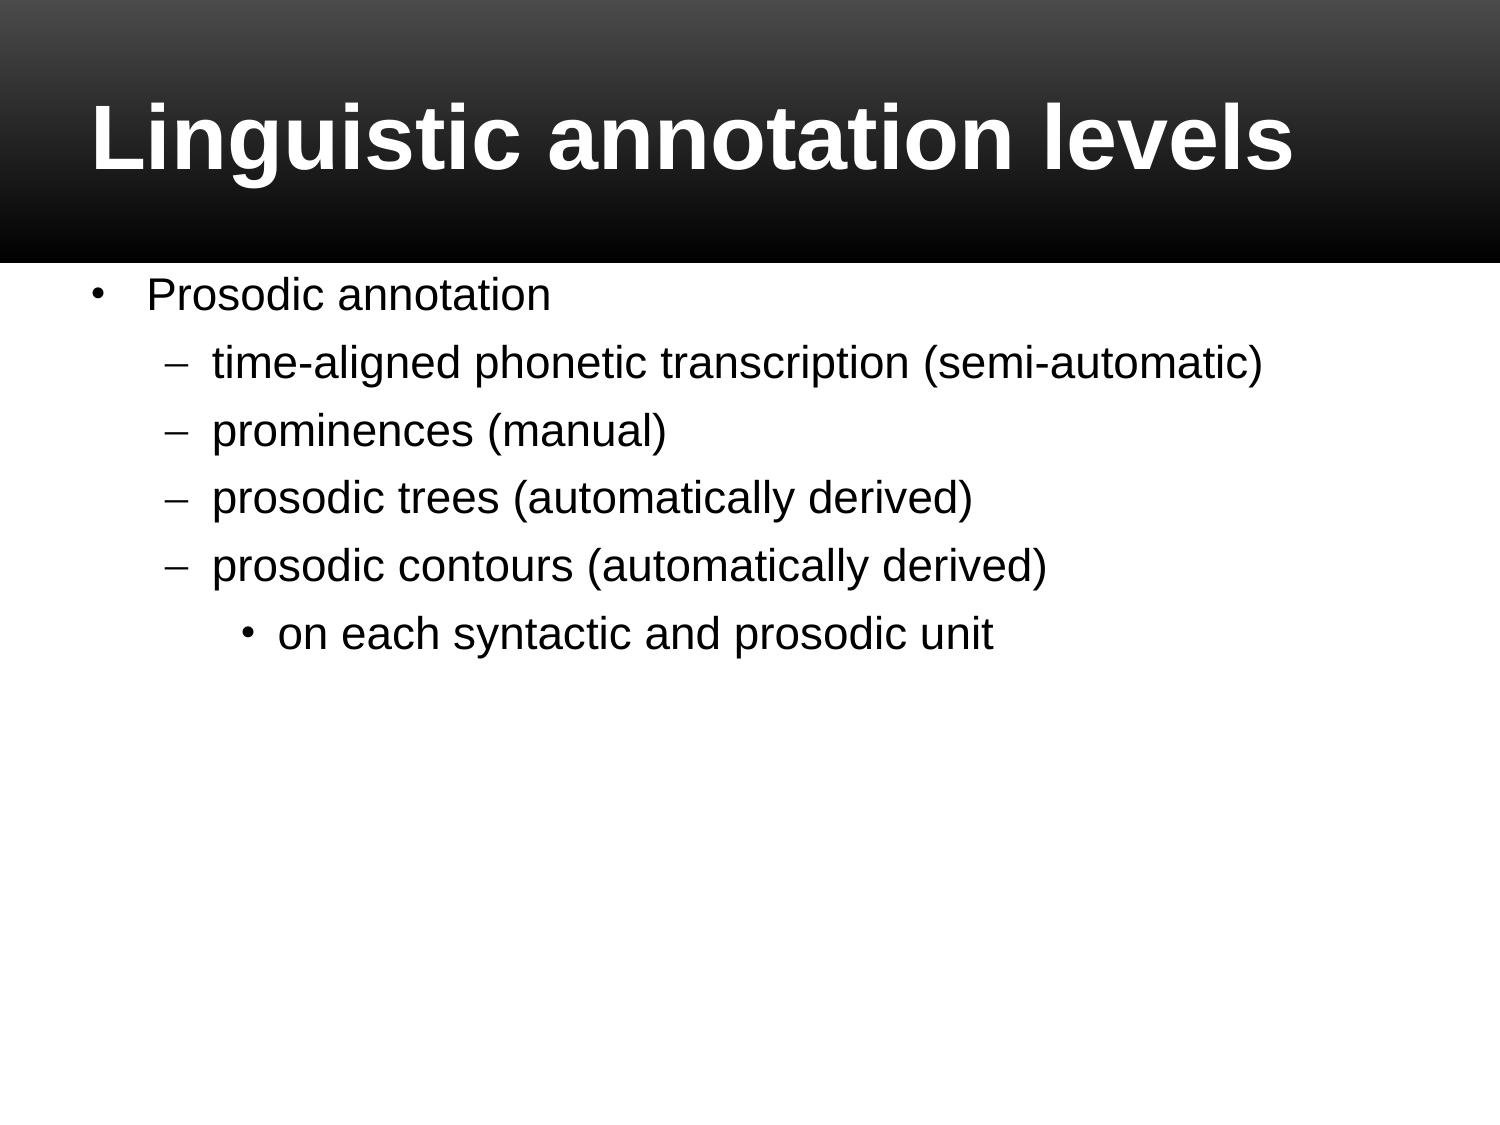

# Linguistic annotation levels
Prosodic annotation
time-aligned phonetic transcription (semi-automatic)
prominences (manual)
prosodic trees (automatically derived)
prosodic contours (automatically derived)
on each syntactic and prosodic unit